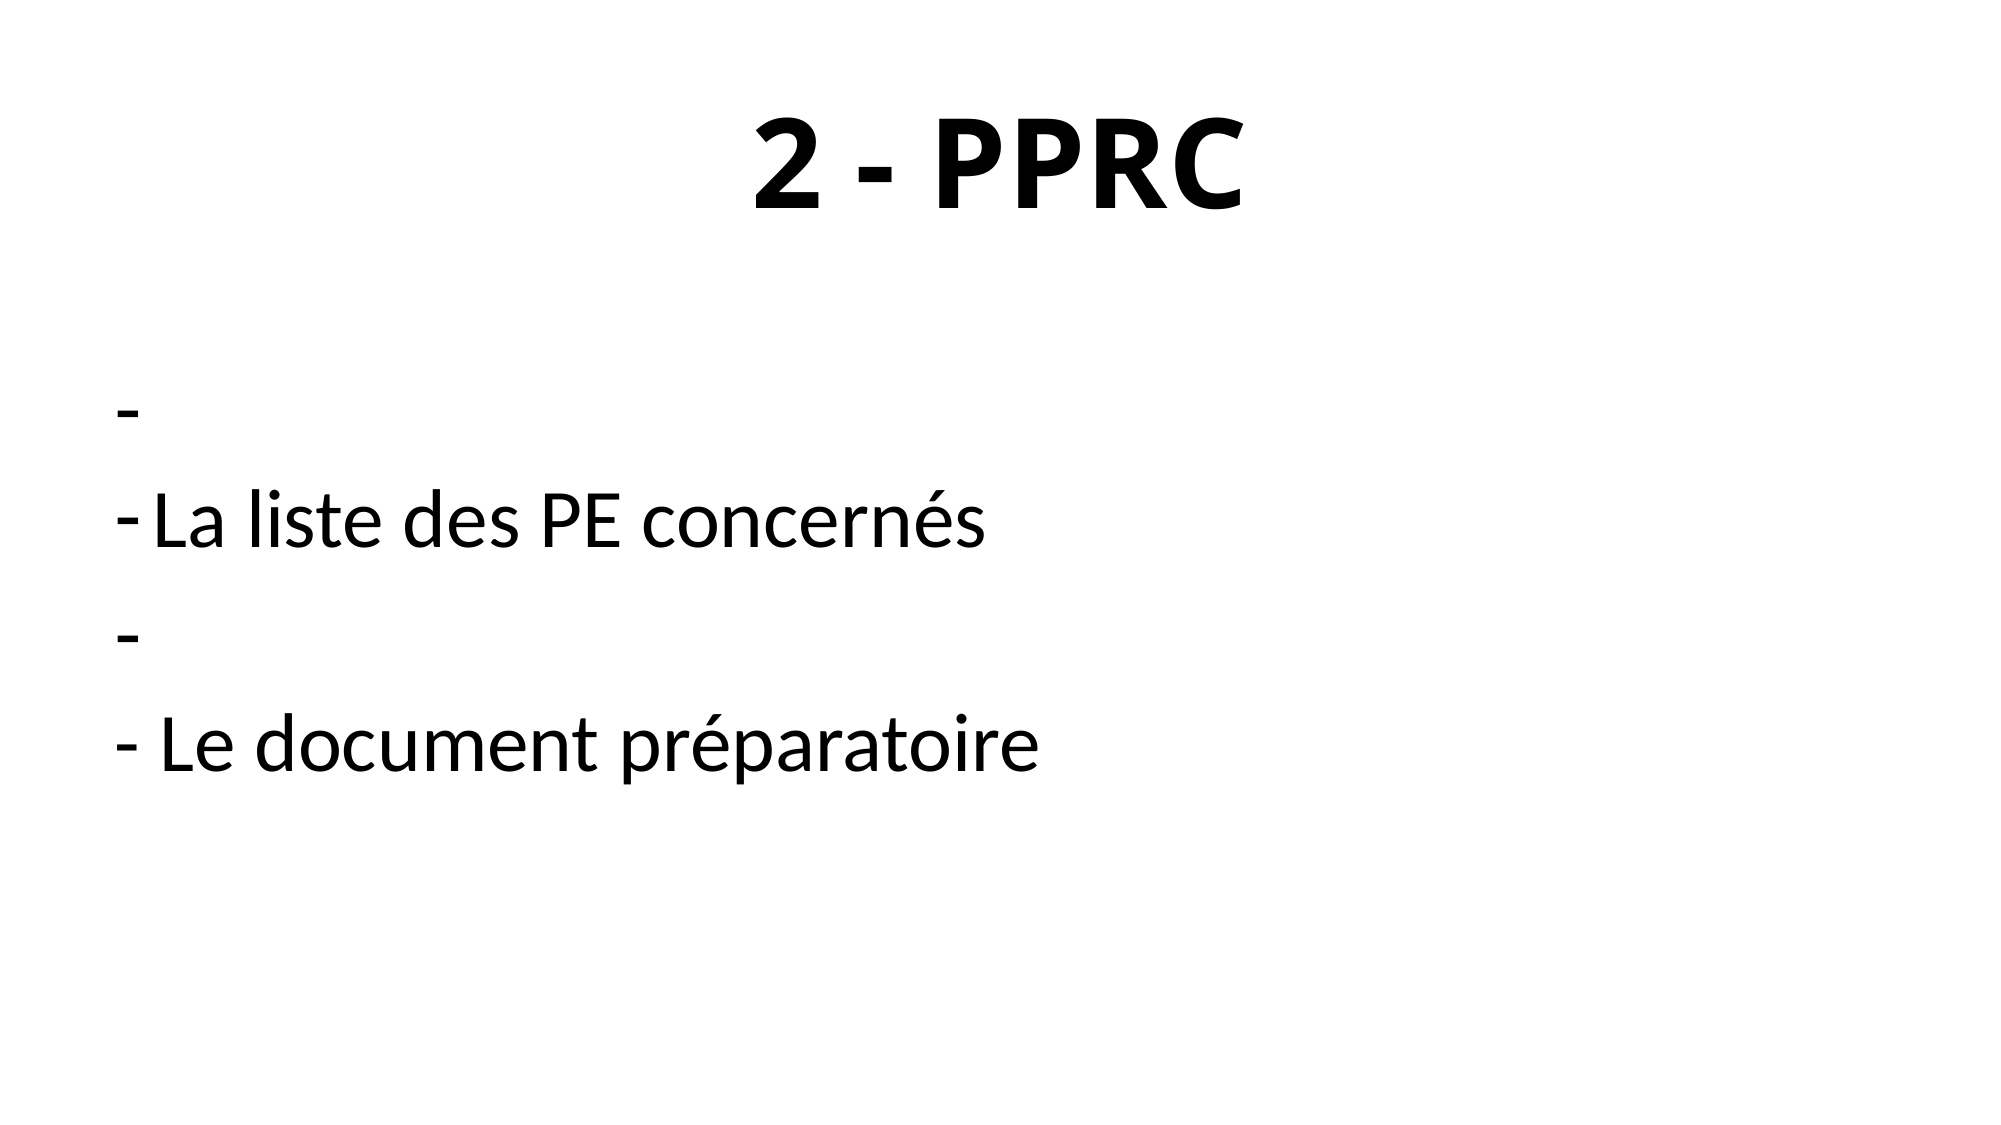

# 2 - PPRC
La liste des PE concernés
- Le document préparatoire